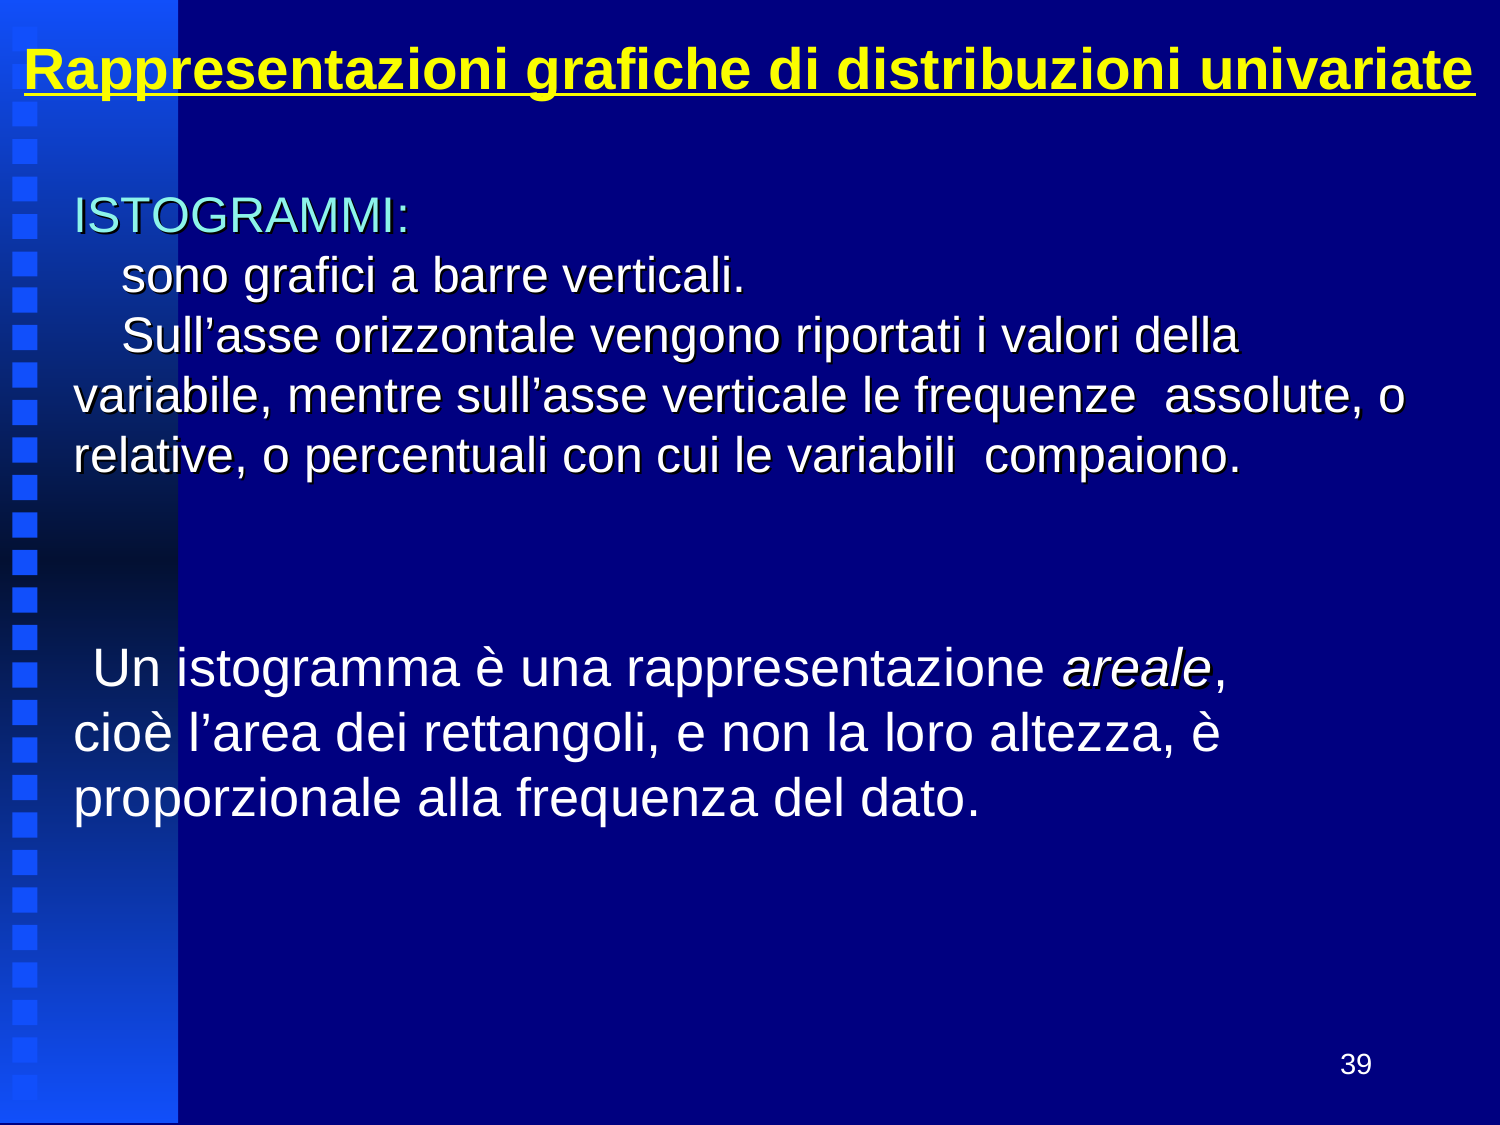

Rappresentazioni grafiche di distribuzioni univariate
ISTOGRAMMI:
	sono grafici a barre verticali.
	Sull’asse orizzontale vengono riportati i valori della variabile, mentre sull’asse verticale le frequenze assolute, o relative, o percentuali con cui le variabili compaiono.
Un istogramma è una rappresentazione areale, cioè l’area dei rettangoli, e non la loro altezza, è proporzionale alla frequenza del dato.